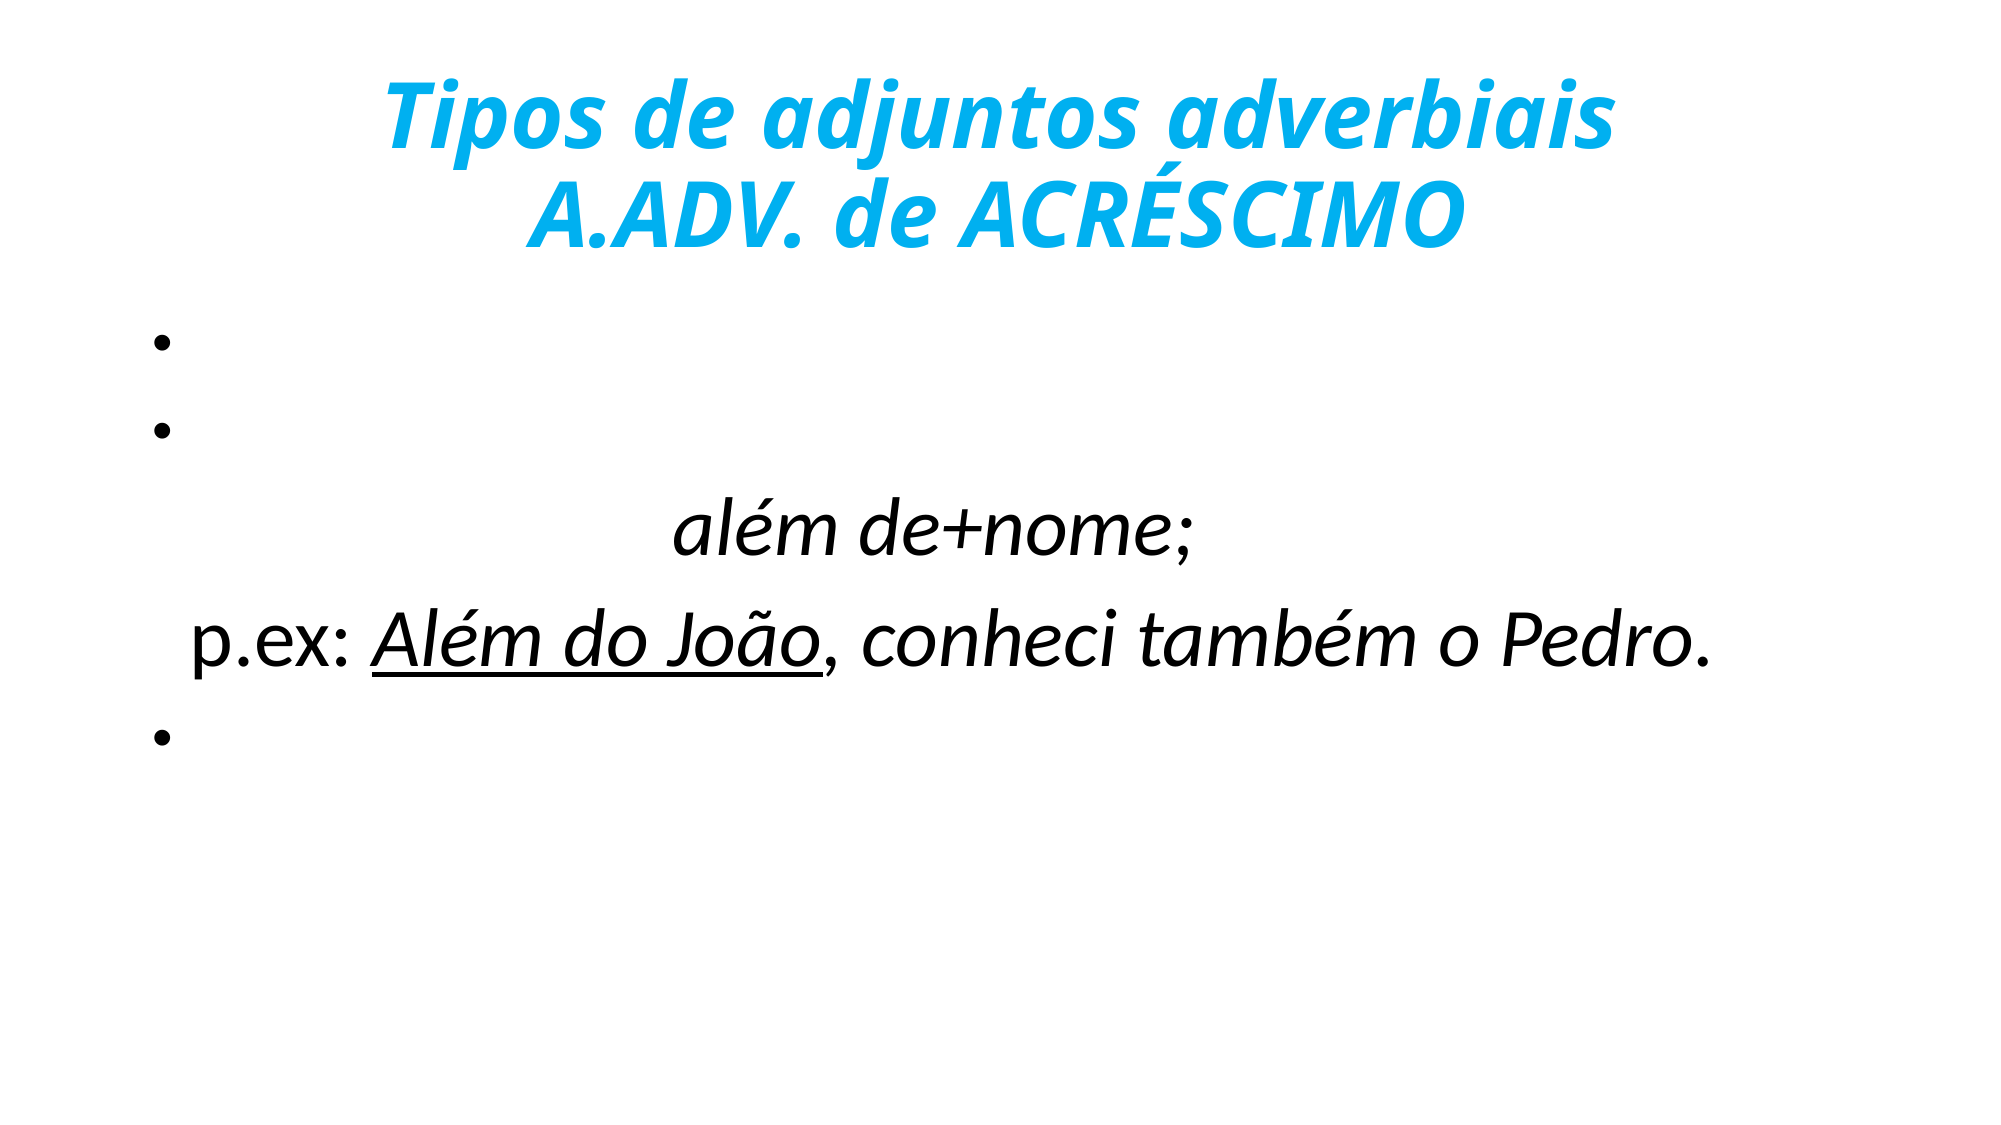

# Tipos de adjuntos adverbiais A.ADV. de ACRÉSCIMO
além de+nome;
 p.ex: Além do João, conheci também o Pedro.